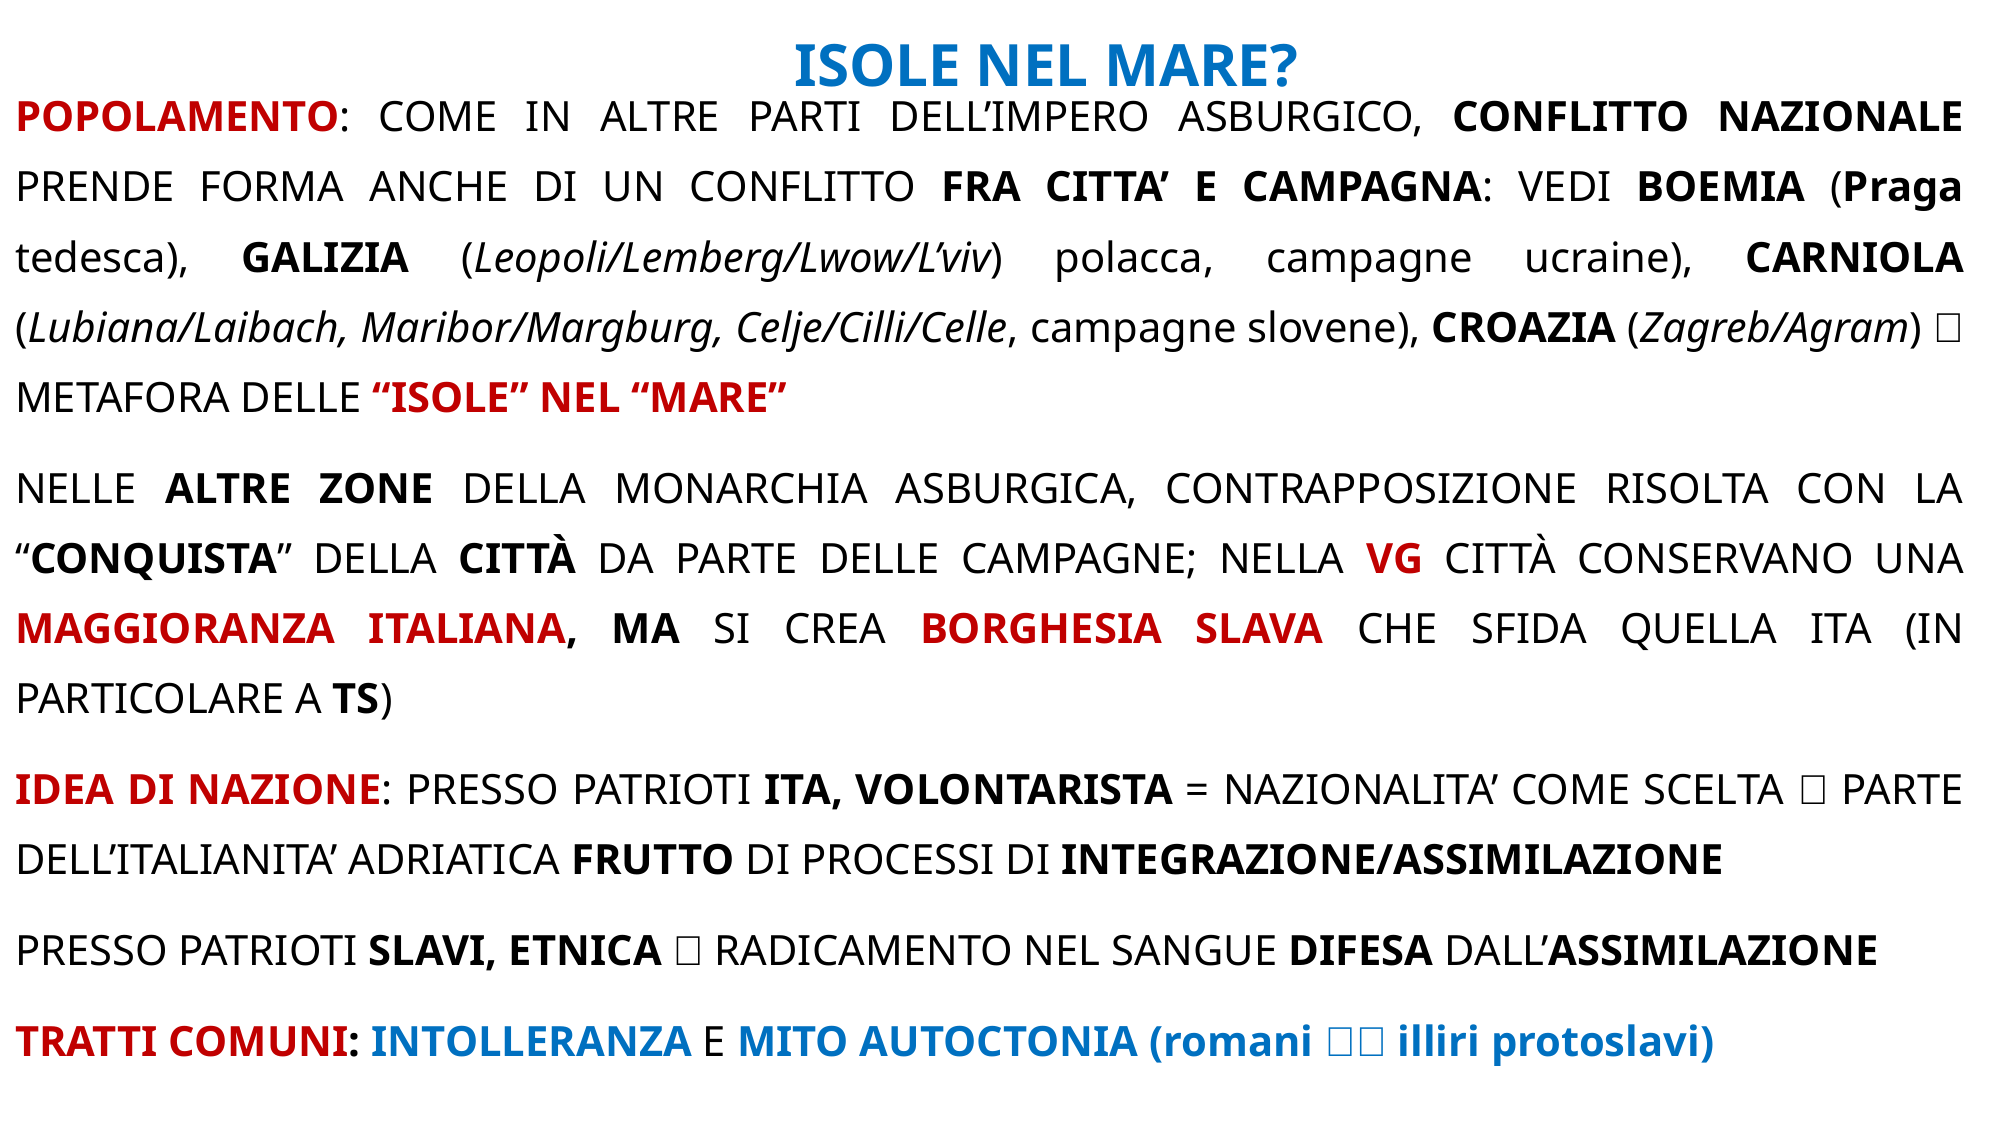

# ISOLE NEL MARE?
POPOLAMENTO: COME IN ALTRE PARTI DELL’IMPERO ASBURGICO, CONFLITTO NAZIONALE PRENDE FORMA ANCHE DI UN CONFLITTO FRA CITTA’ E CAMPAGNA: VEDI BOEMIA (Praga tedesca), GALIZIA (Leopoli/Lemberg/Lwow/L’viv) polacca, campagne ucraine), CARNIOLA (Lubiana/Laibach, Maribor/Margburg, Celje/Cilli/Celle, campagne slovene), CROAZIA (Zagreb/Agram)  METAFORA DELLE “ISOLE” NEL “MARE”
NELLE altre zone della monarchia asburgica, contrapposizione risolta con la “conquista” della città da parte delle campagne; nella VG città conservano una maggioranza italiana, MA SI CREA BORGHESIA SLAVA CHE SFIDA QUELLA ITA (in particolare a ts)
IDEA DI NAZIONE: PRESSO PATRIOTI ITA, VOLONTARISTA = NAZIONALITA’ COME SCELTA  PARTE DELL’ITALIANITA’ ADRIATICA FRUTTO DI PROCESSI DI INTEGRAZIONE/ASSIMILAZIONE
PRESSO PATRIOTI SLAVI, ETNICA  RADICAMENTO NEL SANGUE DIFESA DALL’ASSIMILAZIONE
TRATTI COMUNI: INTOLLERANZA E MITO AUTOCTONIA (romani  illiri protoslavi)